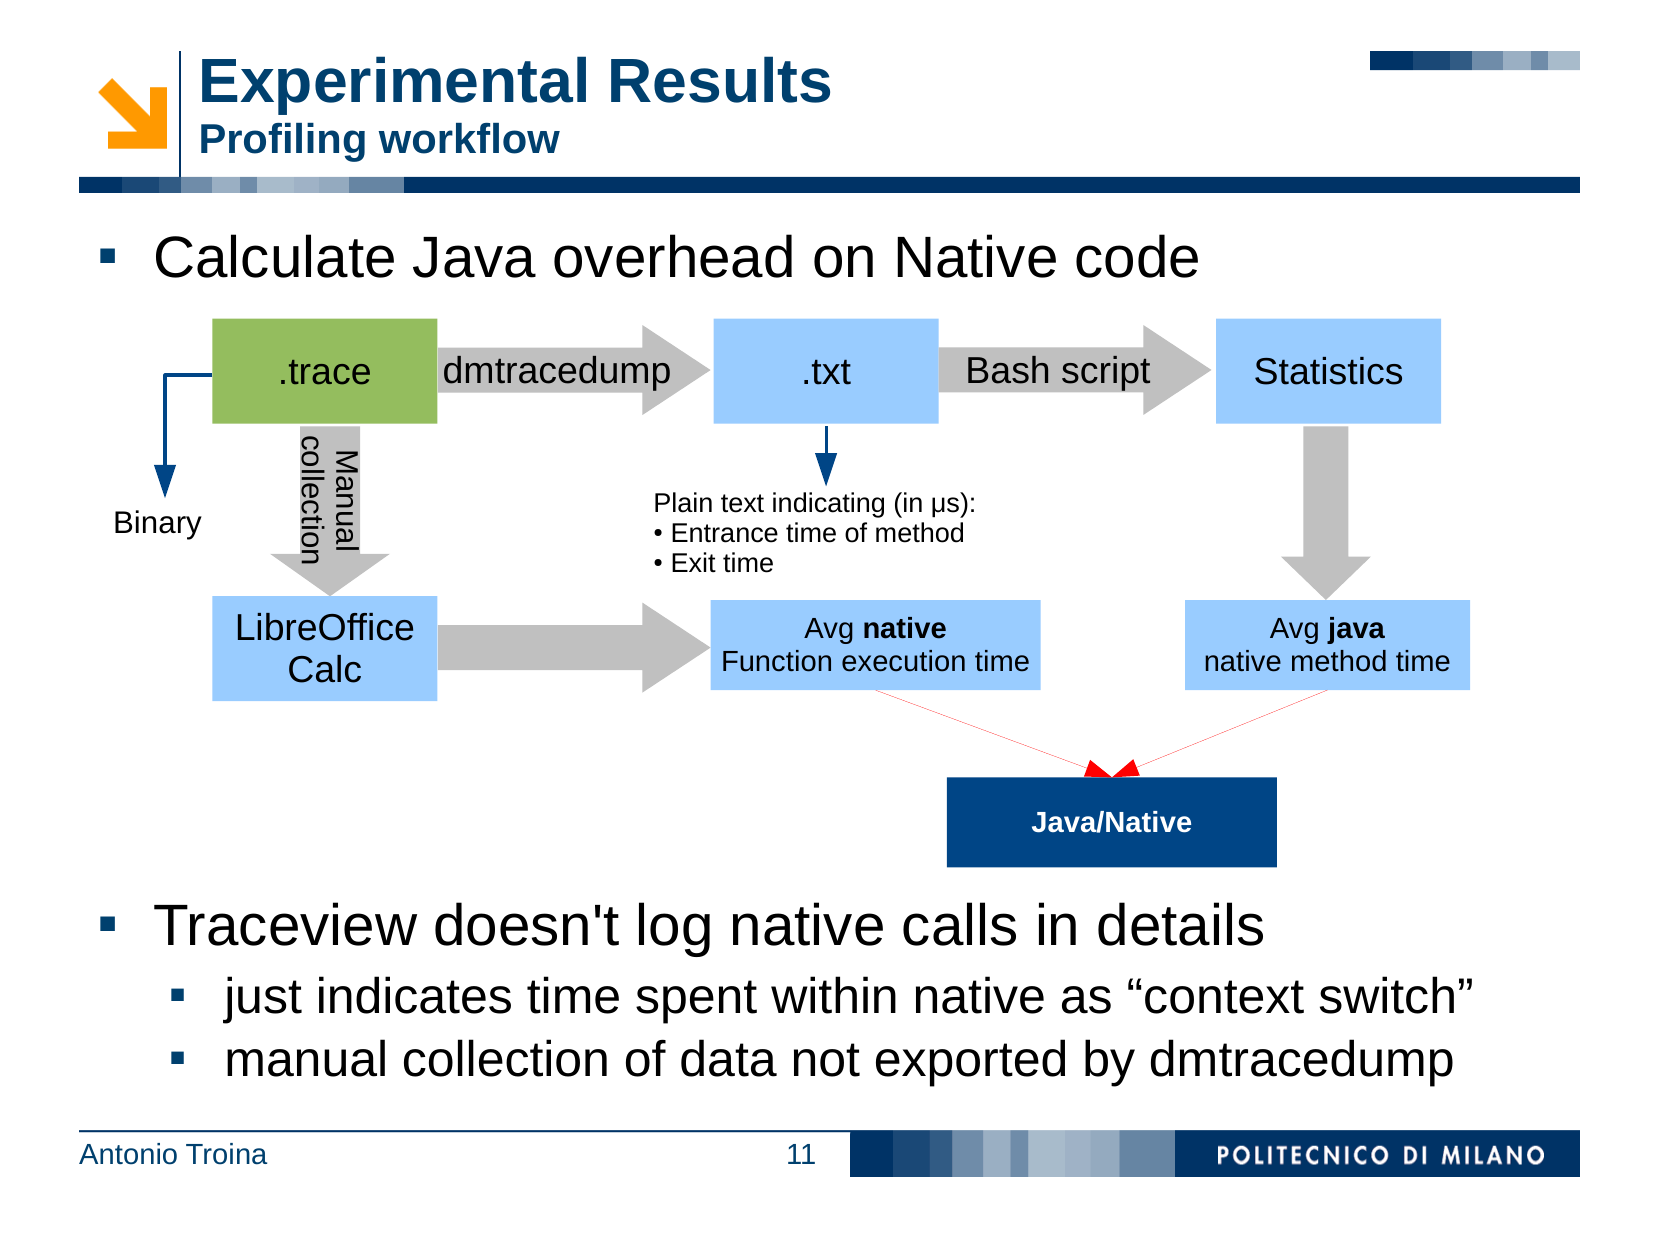

# Experimental Results Profiling workflow
Calculate Java overhead on Native code
Statistics
.txt
.trace
Bash script
dmtracedump
Manual
collection
Plain text indicating (in μs):
 Entrance time of method
 Exit time
Binary
LibreOffice
Calc
Avg java
native method time
Avg native
Function execution time
Java/Native
Traceview doesn't log native calls in details
just indicates time spent within native as “context switch”
manual collection of data not exported by dmtracedump
11